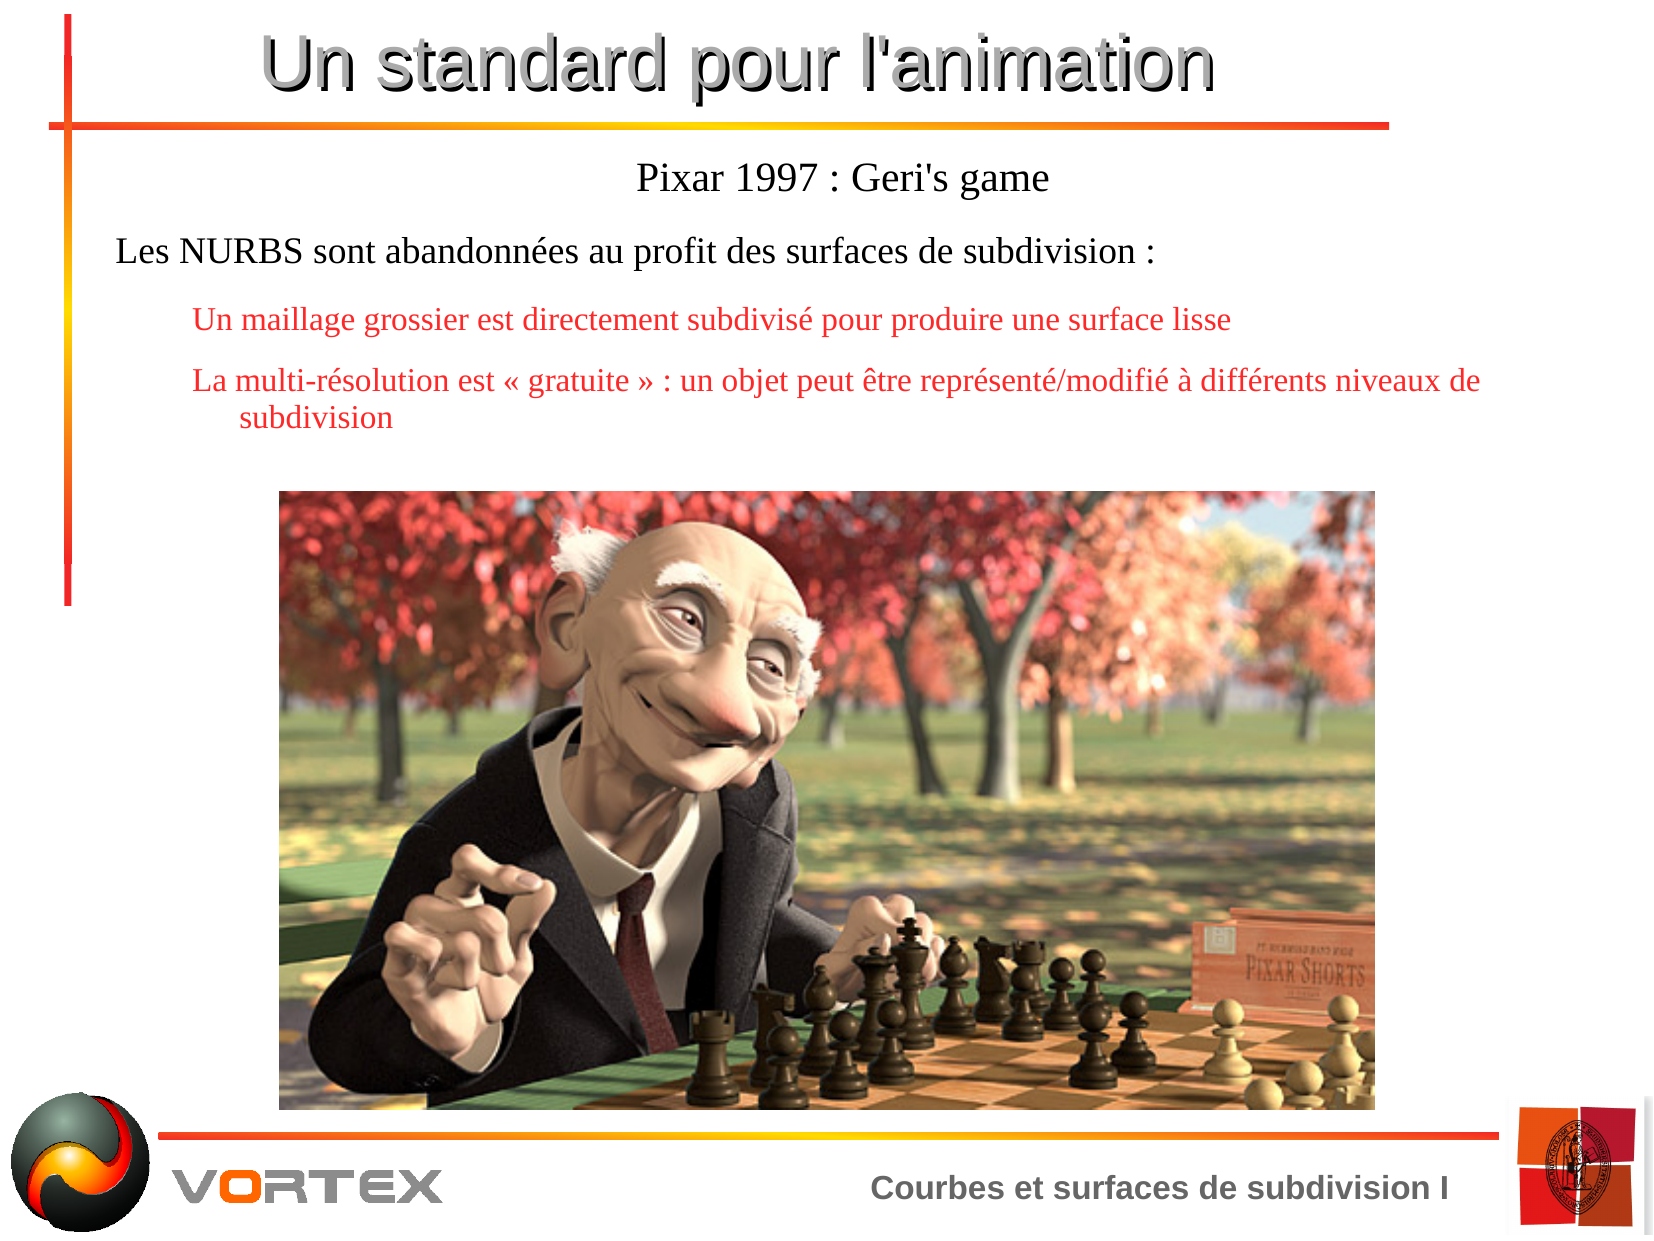

# Un standard pour l'animation
Pixar 1997 : Geri's game
Les NURBS sont abandonnées au profit des surfaces de subdivision :
Un maillage grossier est directement subdivisé pour produire une surface lisse
La multi-résolution est « gratuite » : un objet peut être représenté/modifié à différents niveaux de subdivision